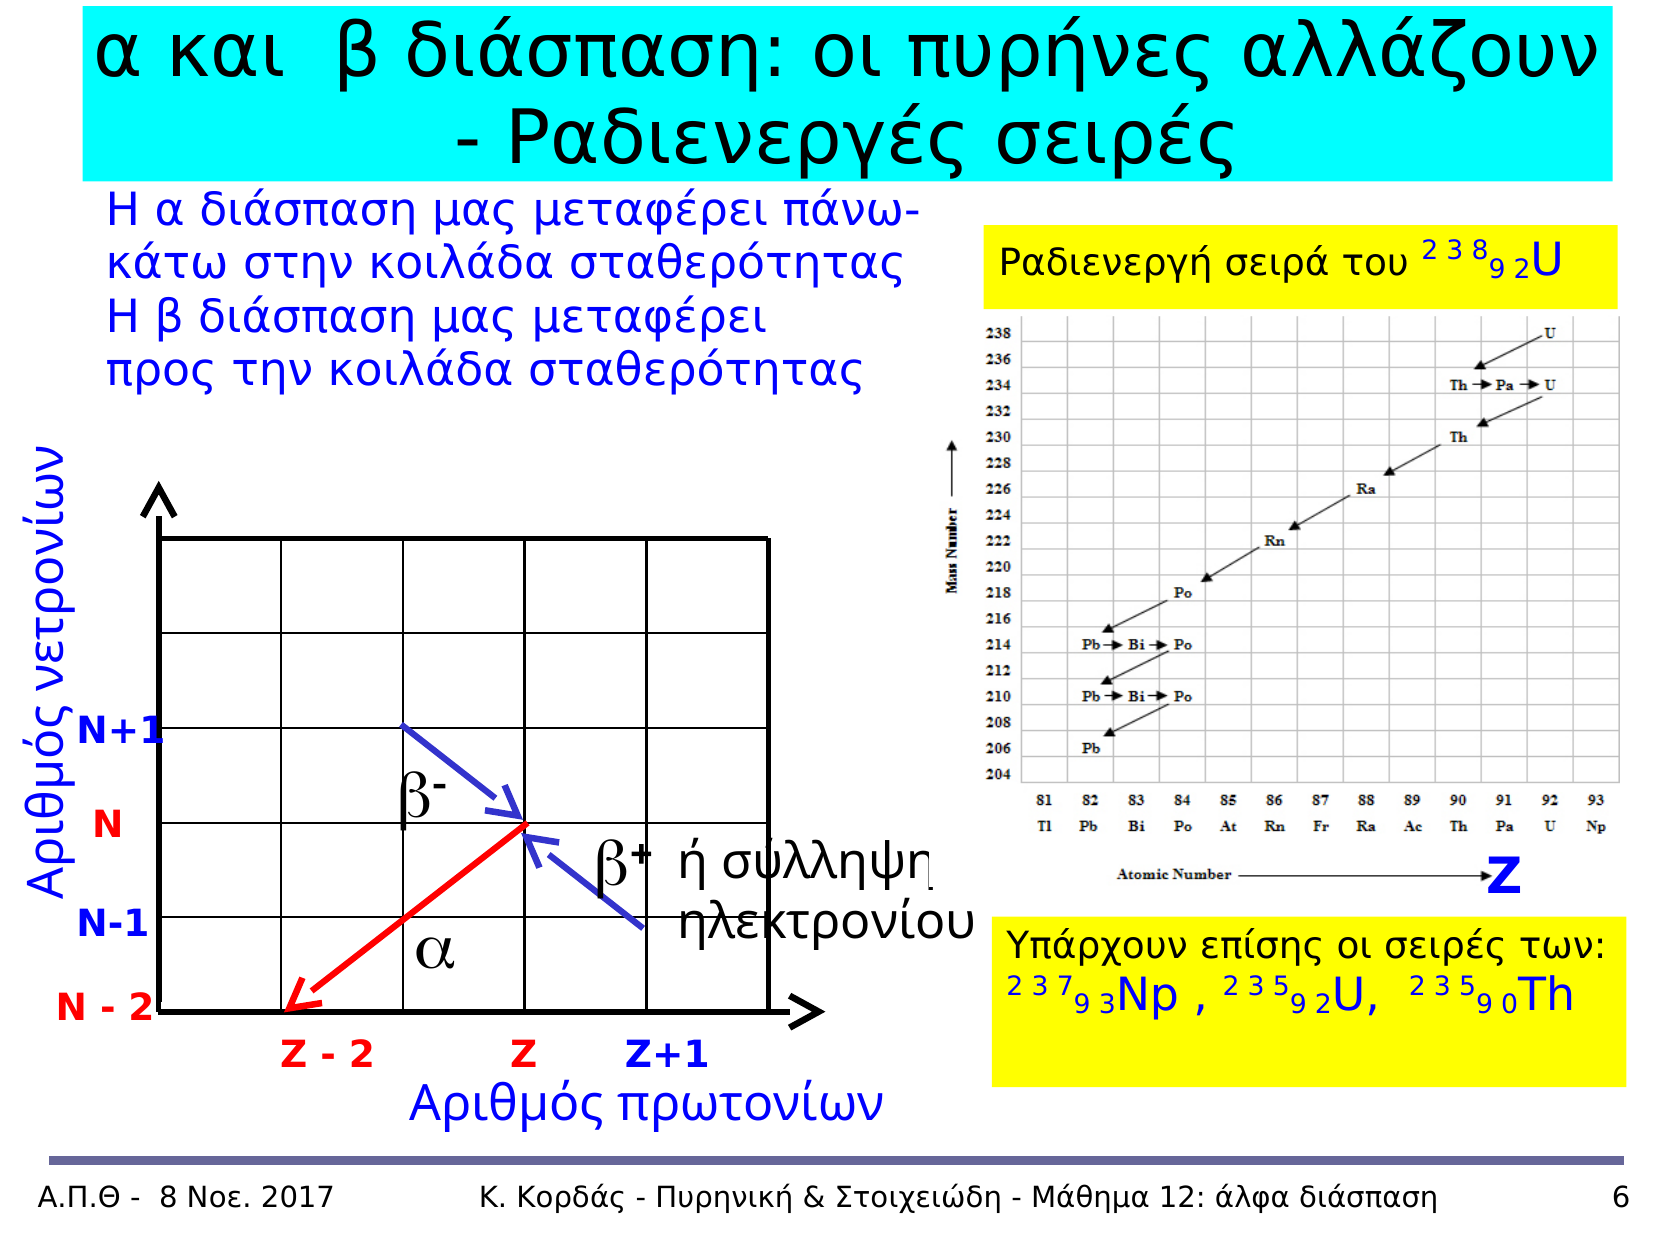

# α και β διάσπαση: οι πυρήνες αλλάζουν - Ραδιενεργές σειρές
Η α διάσπαση μας μεταφέρει πάνω-κάτω στην κοιλάδα σταθερότητας
Η β διάσπαση μας μεταφέρει
προς την κοιλάδα σταθερότητας
Ραδιενεργή σειρά του 2 3 89 2U
Αριθμός νετρονίων
Ν+1
-
Ν
+
ή σύλληψη
ηλεκτρονίου

Ζ
Ν-1
Υπάρχουν επίσης οι σειρές των:
2 3 79 3Np , 2 3 59 2U, 2 3 59 0Th
Ν - 2
Ζ - 2
Ζ
Ζ+1
Αριθμός πρωτονίων
Α.Π.Θ - 8 Νοε. 2017
Κ. Κορδάς - Πυρηνική & Στοιχειώδη - Μάθημα 12: άλφα διάσπαση
6